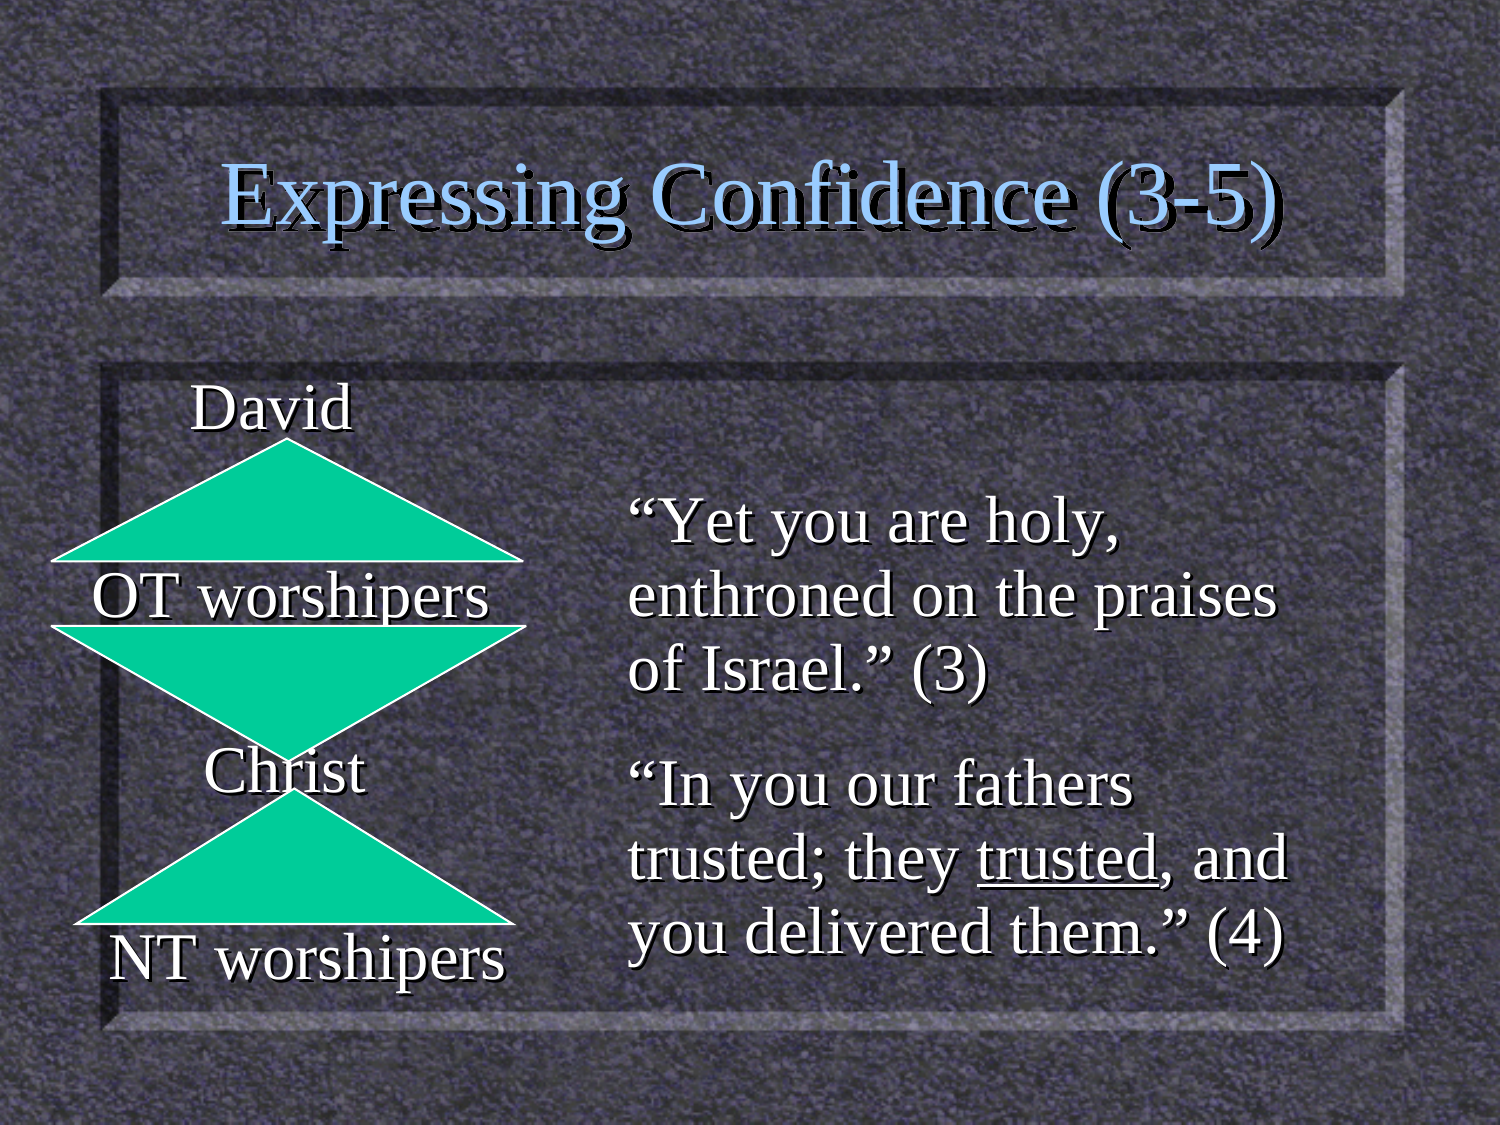

# Expressing Confidence (3-5)
David
OT worshipers
“Yet you are holy, enthroned on the praises of Israel.” (3)
“In you our fathers trusted; they trusted, and you delivered them.” (4)
Christ
NT worshipers